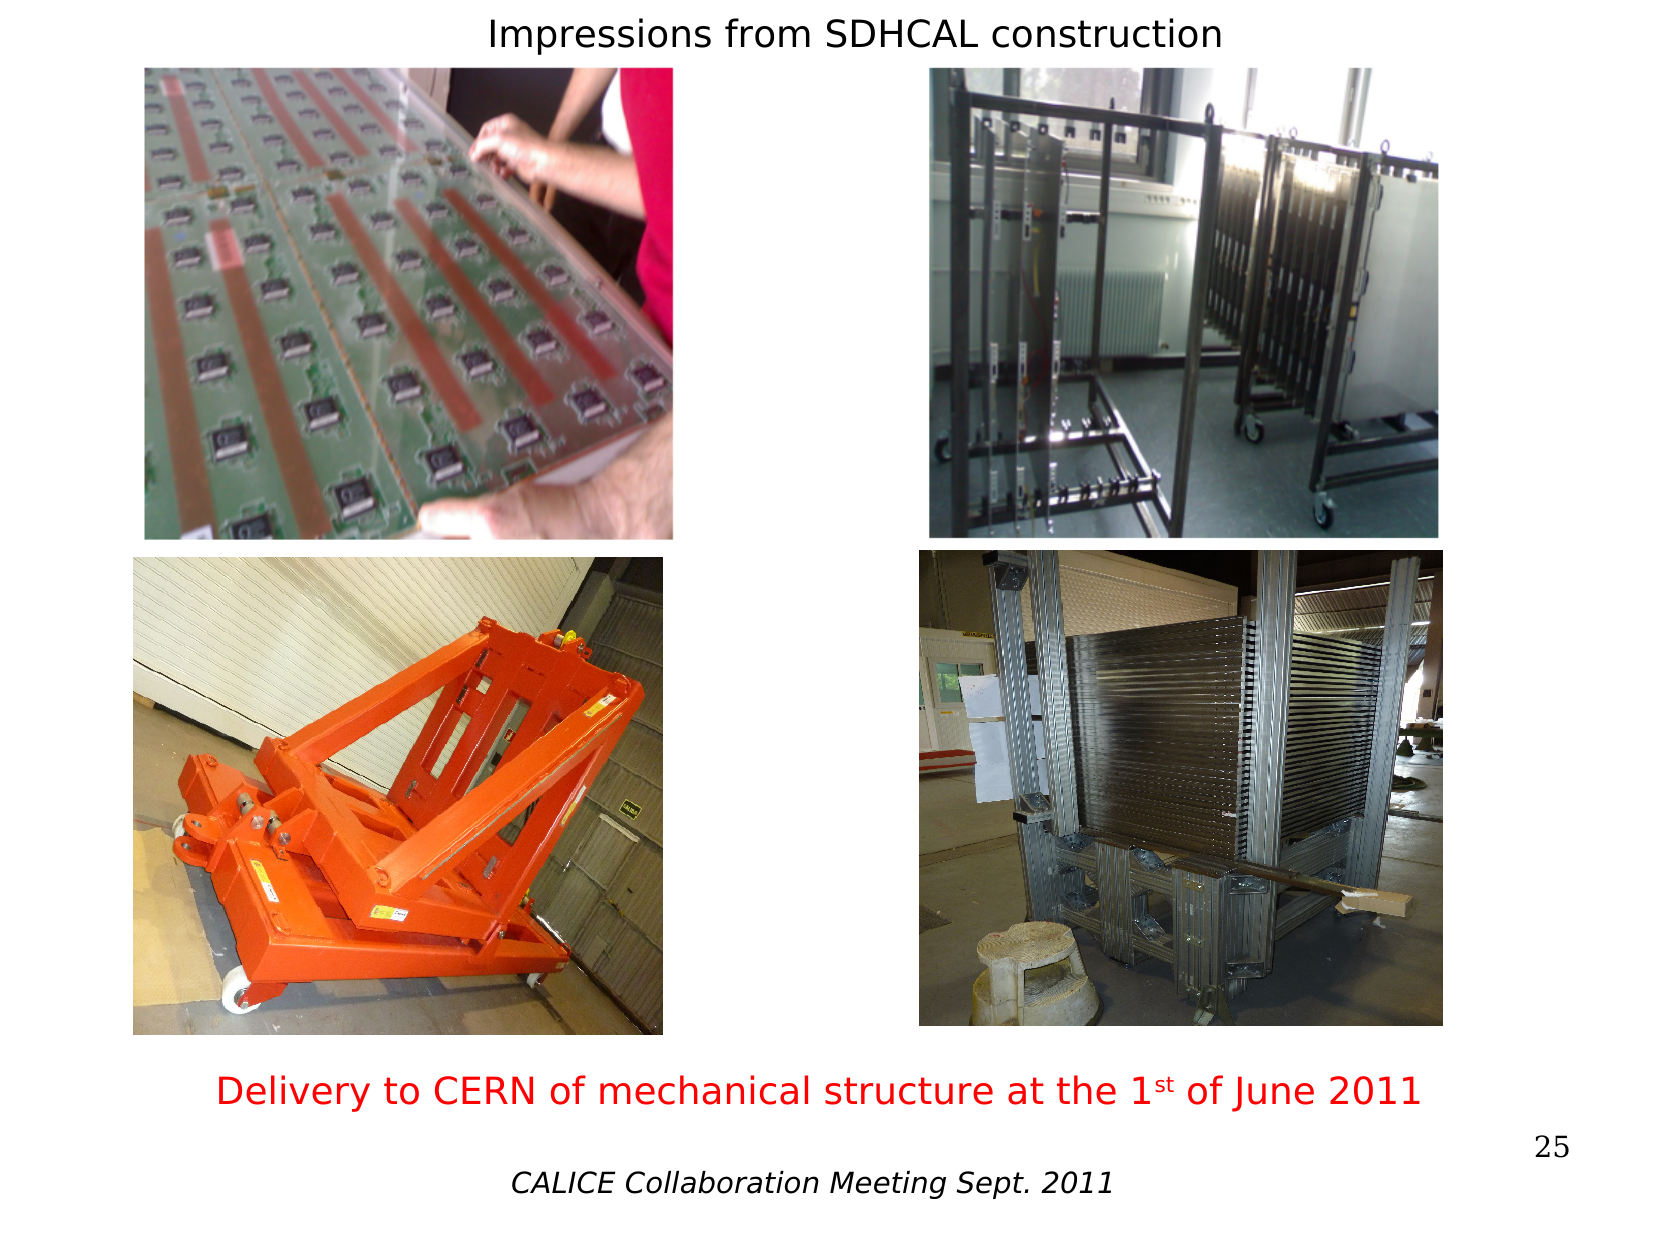

Impressions from SDHCAL construction
Delivery to CERN of mechanical structure at the 1st of June 2011
25